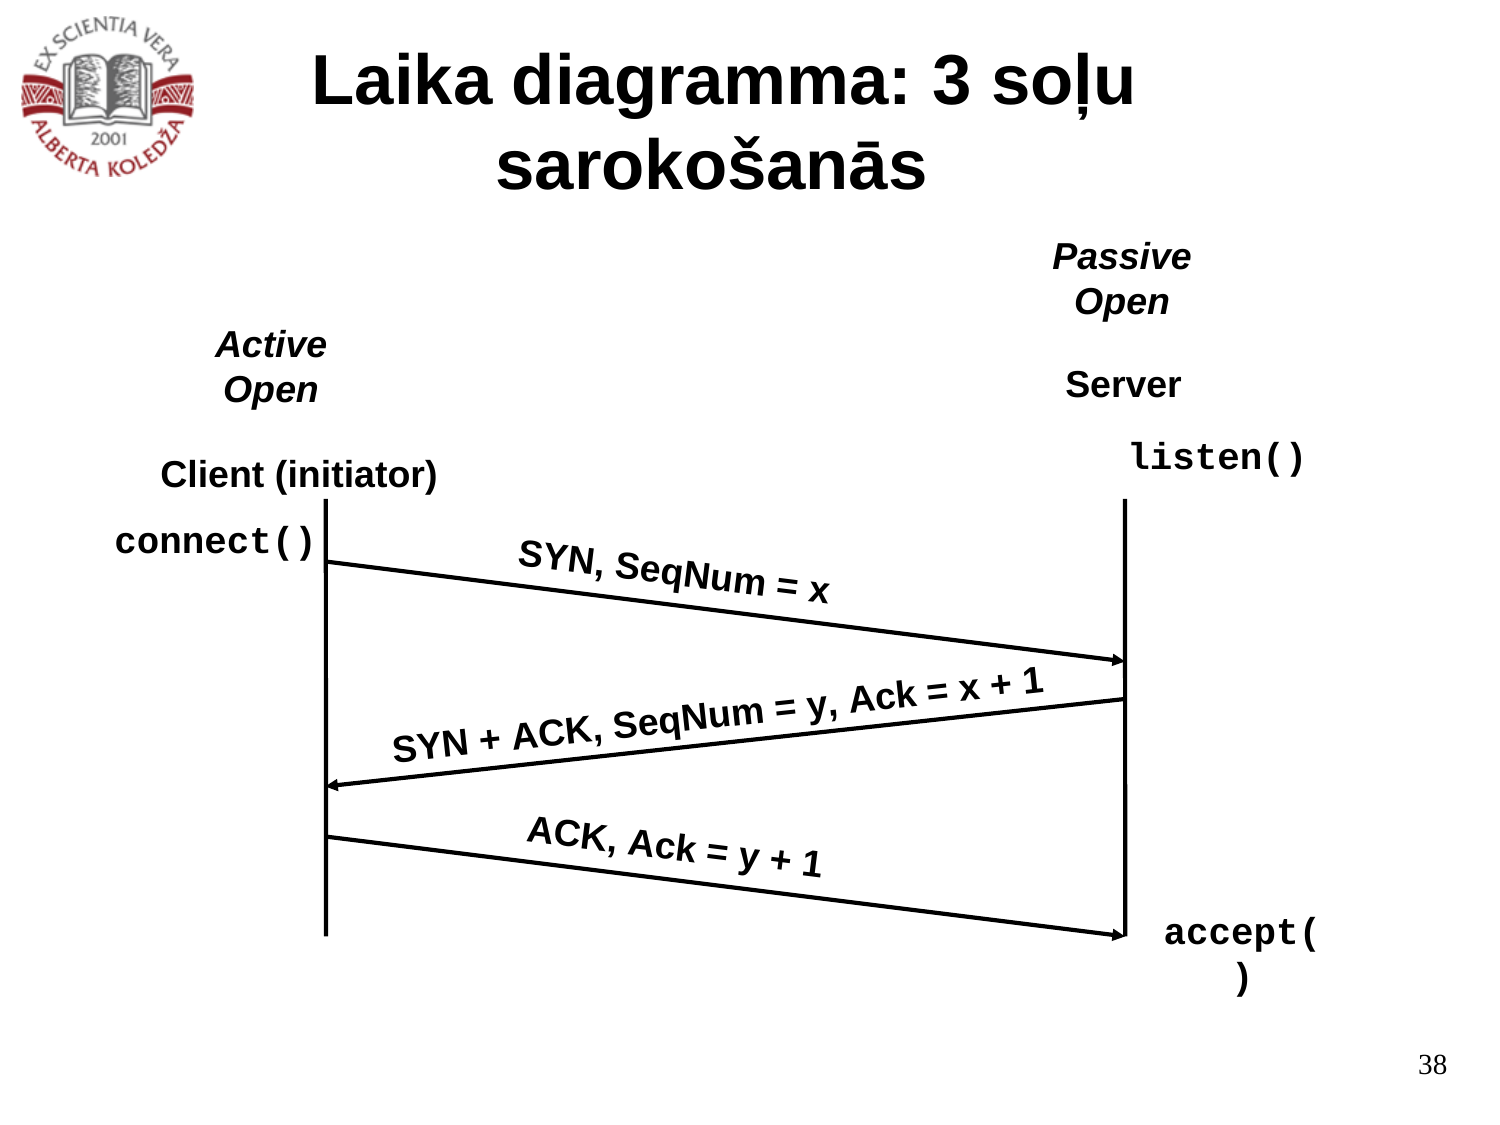

# Laika diagramma: 3 soļu sarokošanās
Passive
Open
Active
Open
Server
listen()
Client (initiator)
connect()
SYN, SeqNum = x
SYN + ACK, SeqNum = y, Ack = x + 1
ACK, Ack = y + 1
accept()